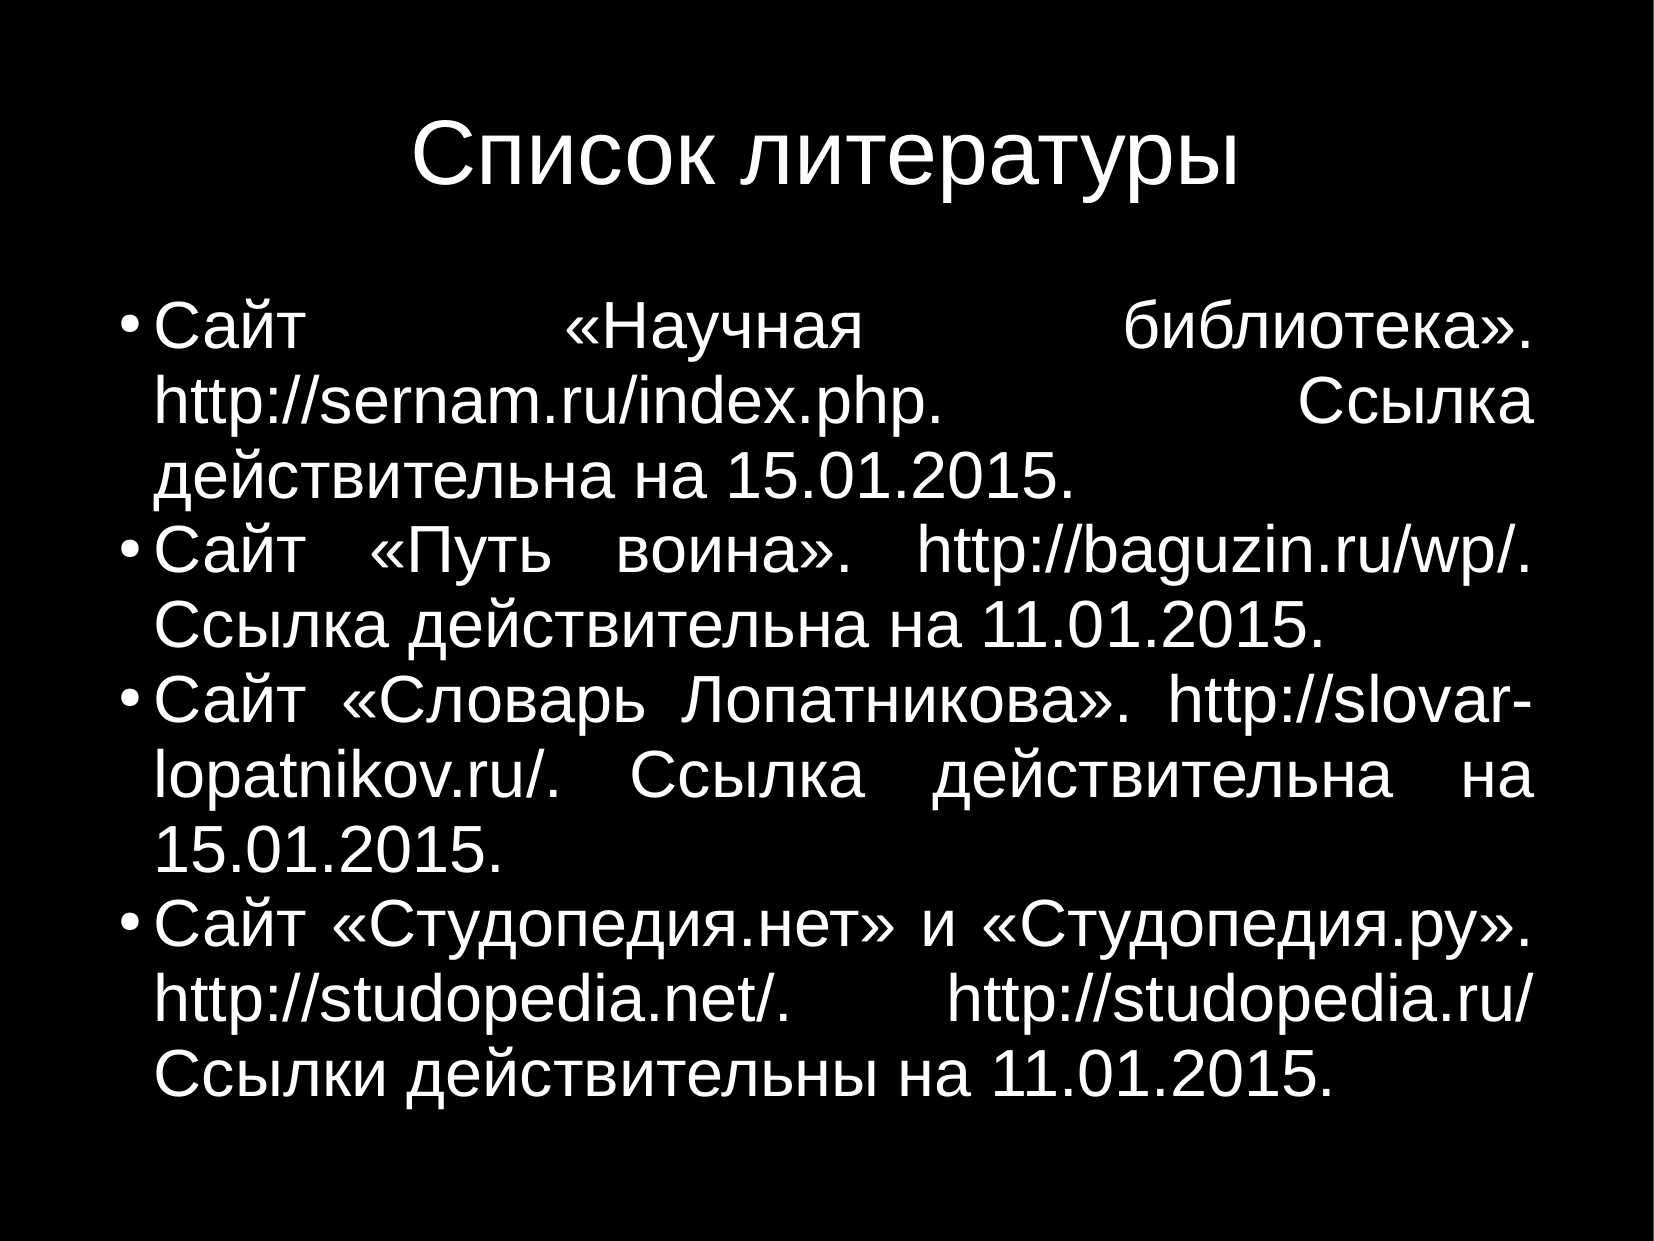

# Список литературы
Сайт «Научная библиотека». http://sernam.ru/index.php. Ссылка действительна на 15.01.2015.
Сайт «Путь воина». http://baguzin.ru/wp/. Ссылка действительна на 11.01.2015.
Сайт «Словарь Лопатникова». http://slovar-lopatnikov.ru/. Ссылка действительна на 15.01.2015.
Сайт «Студопедия.нет» и «Студопедия.ру». http://studopedia.net/. http://studopedia.ru/ Ссылки действительны на 11.01.2015.